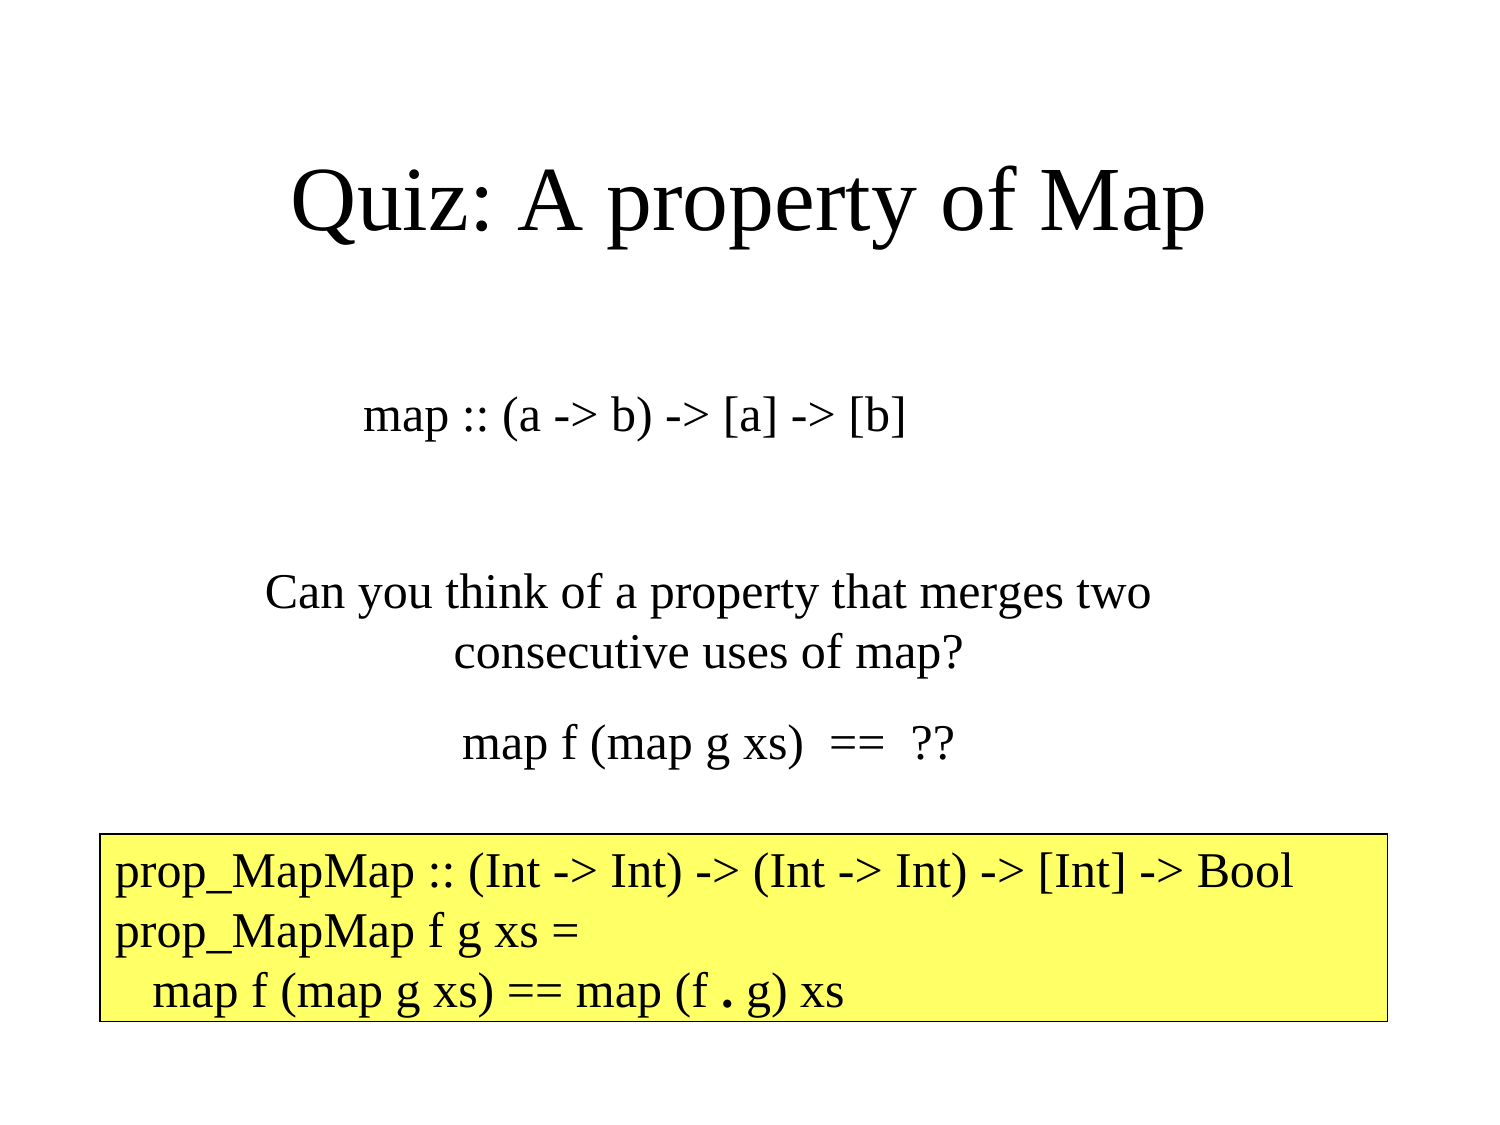

# Quiz: A property of Map
map :: (a -> b) -> [a] -> [b]
Can you think of a property that merges two consecutive uses of map?
map f (map g xs) == ??
prop_MapMap :: (Int -> Int) -> (Int -> Int) -> [Int] -> Bool
prop_MapMap f g xs =
 map f (map g xs) == map (f . g) xs